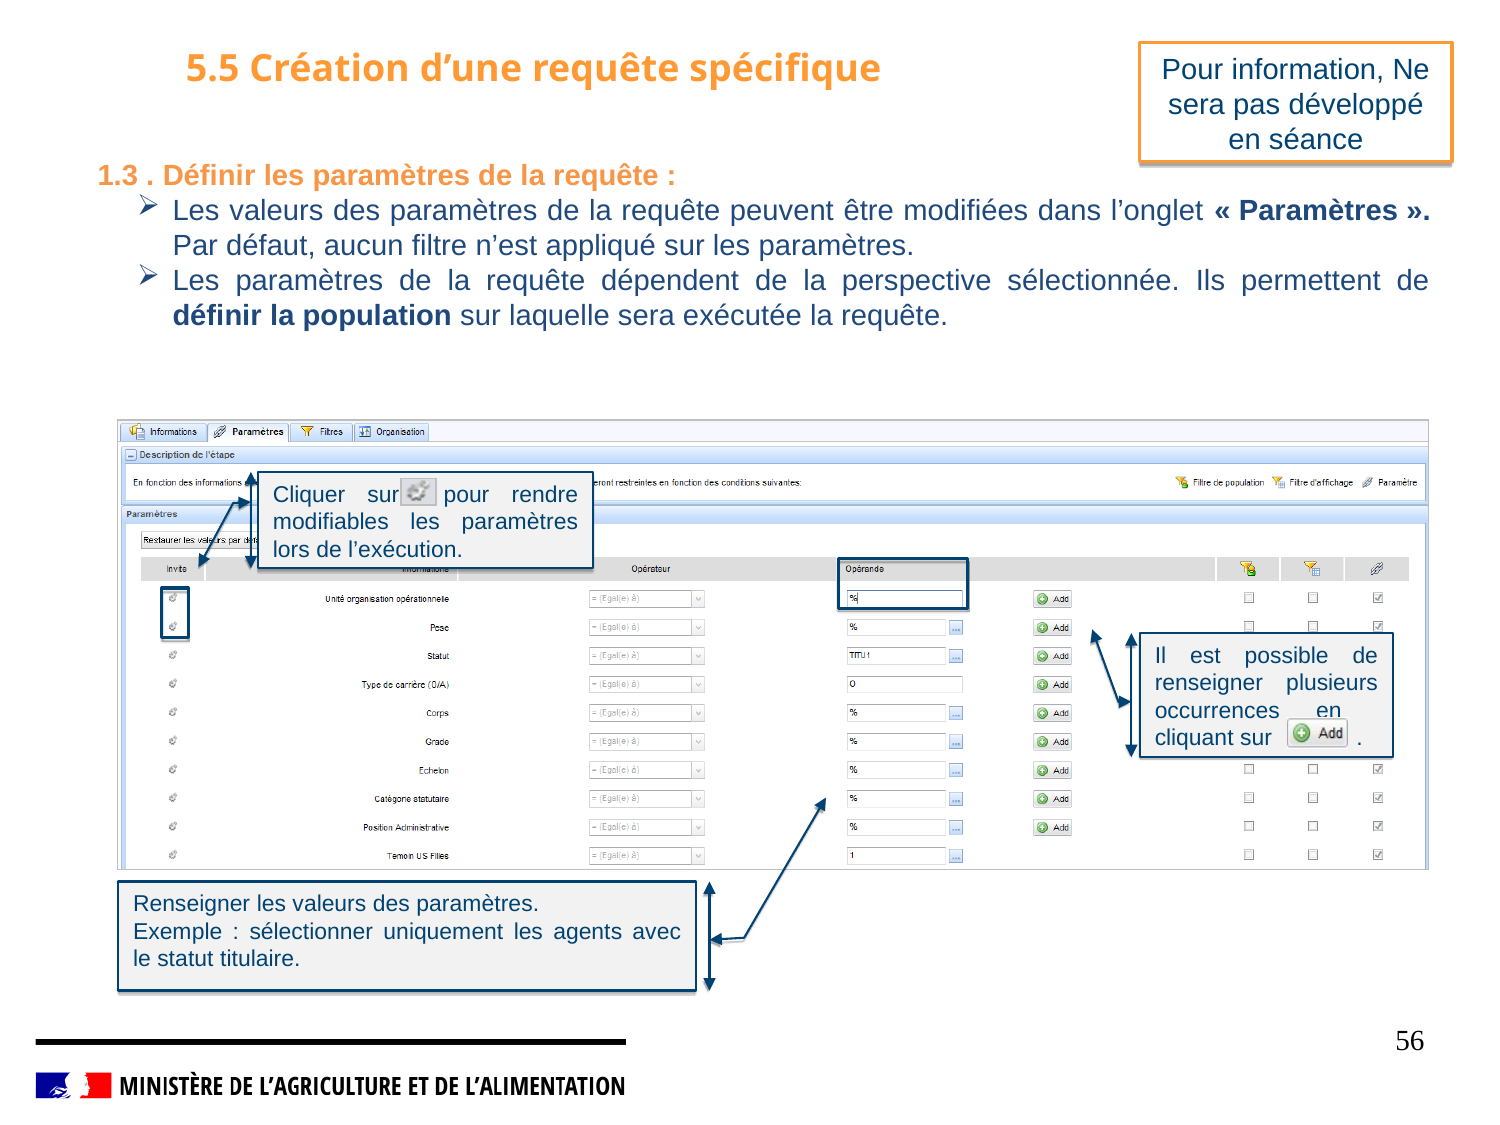

5.5 Création d’une requête spécifique
Pour information, Ne sera pas développé en séance
3 . Définir les paramètres de la requête :
Les valeurs des paramètres de la requête peuvent être modifiées dans l’onglet « Paramètres ». Par défaut, aucun filtre n’est appliqué sur les paramètres.
Les paramètres de la requête dépendent de la perspective sélectionnée. Ils permettent de définir la population sur laquelle sera exécutée la requête.
Cliquer sur pour rendre modifiables les paramètres lors de l’exécution.
Il est possible de renseigner plusieurs occurrences en cliquant sur .
Renseigner les valeurs des paramètres.
Exemple : sélectionner uniquement les agents avec le statut titulaire.